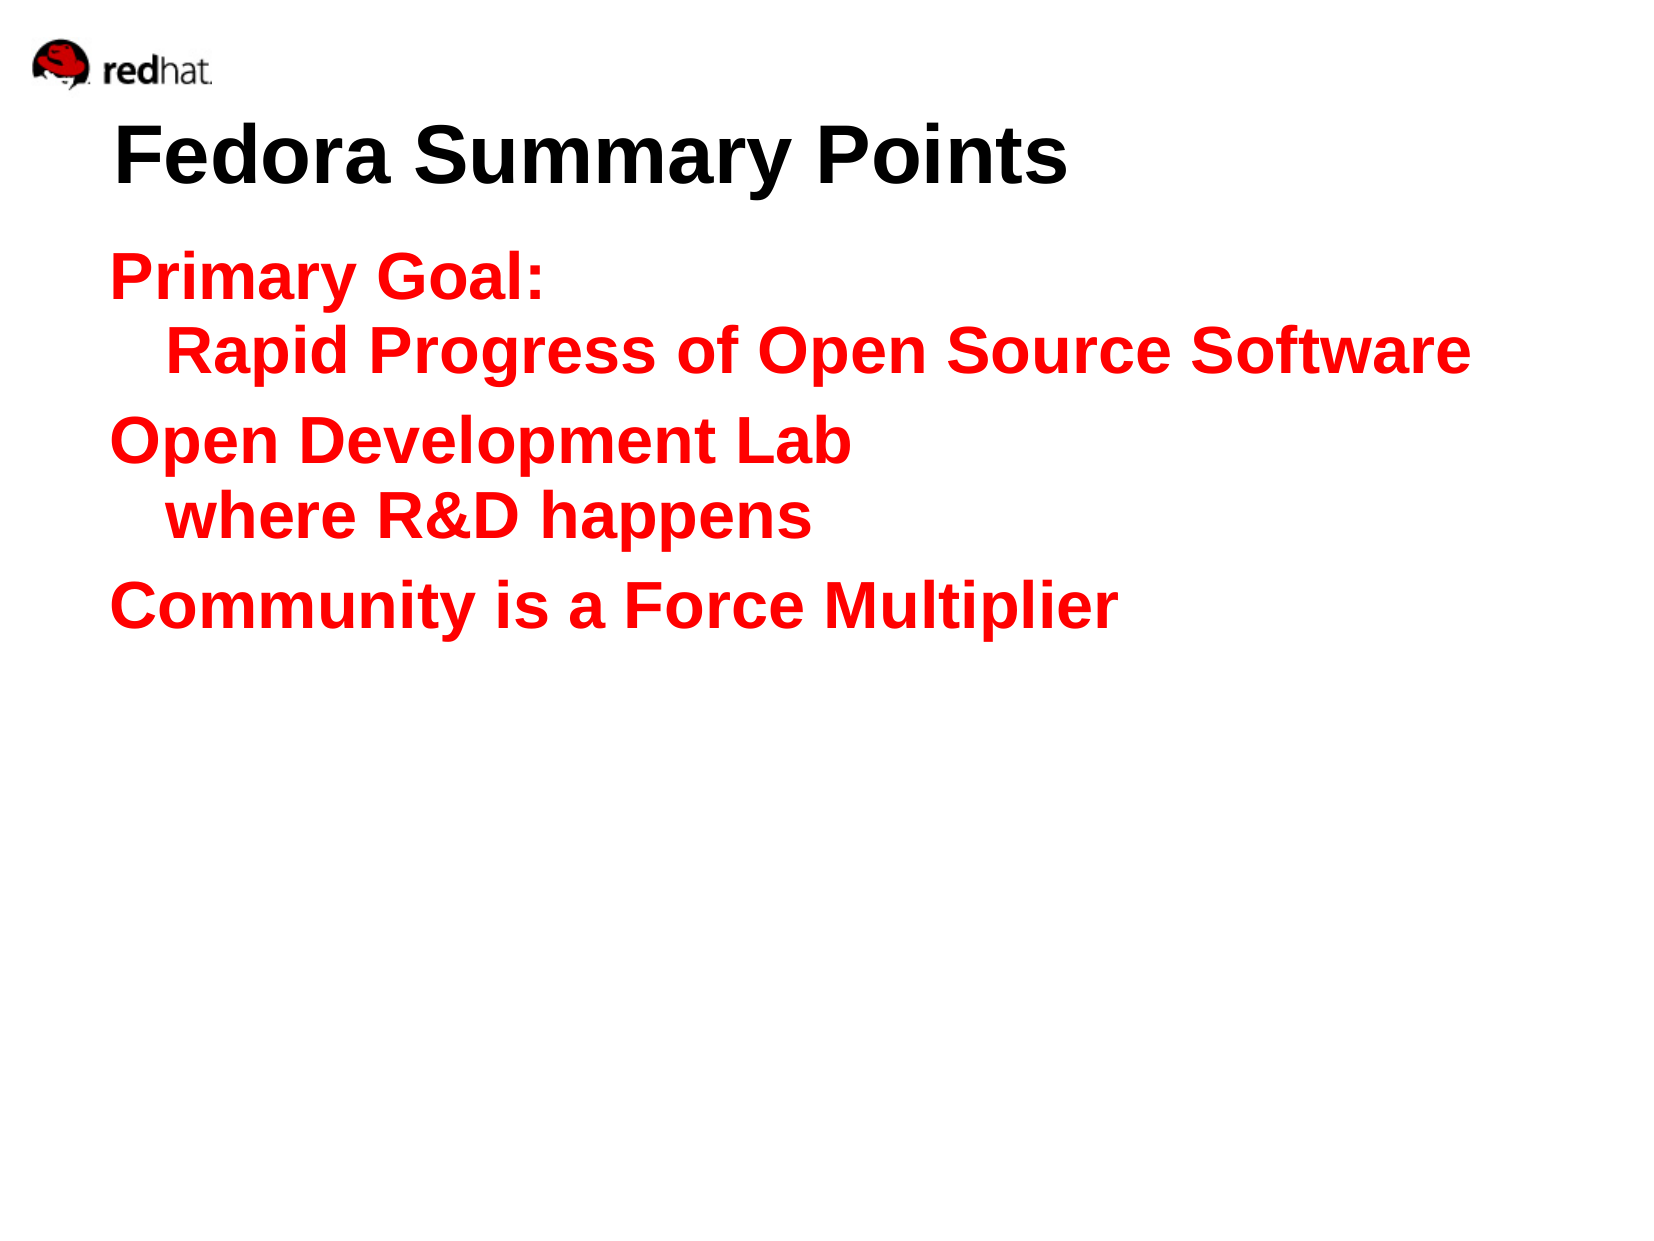

# Fedora Summary Points
Primary Goal:
Rapid Progress of Open Source Software
Open Development Lab
where R&D happens
Community is a Force Multiplier